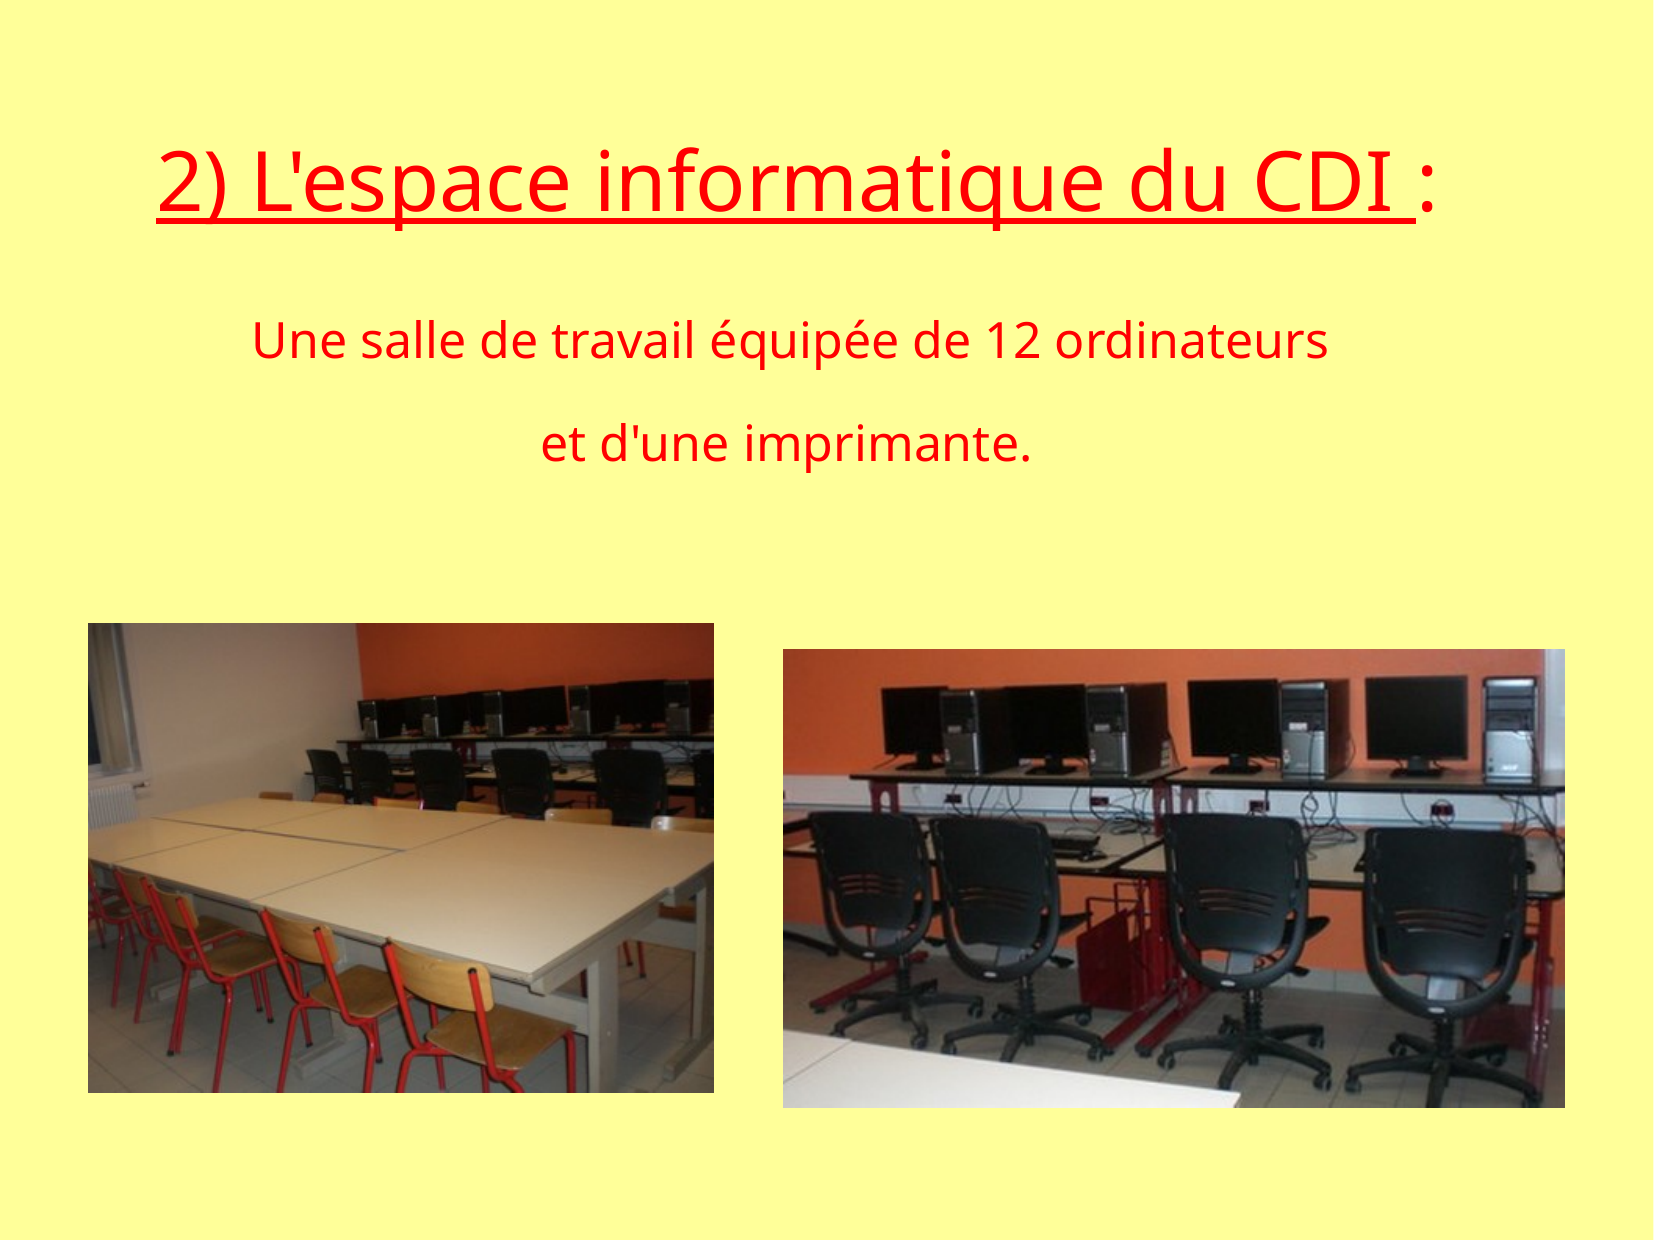

2) L'espace informatique du CDI :
Une salle de travail équipée de 12 ordinateurs
et d'une imprimante.